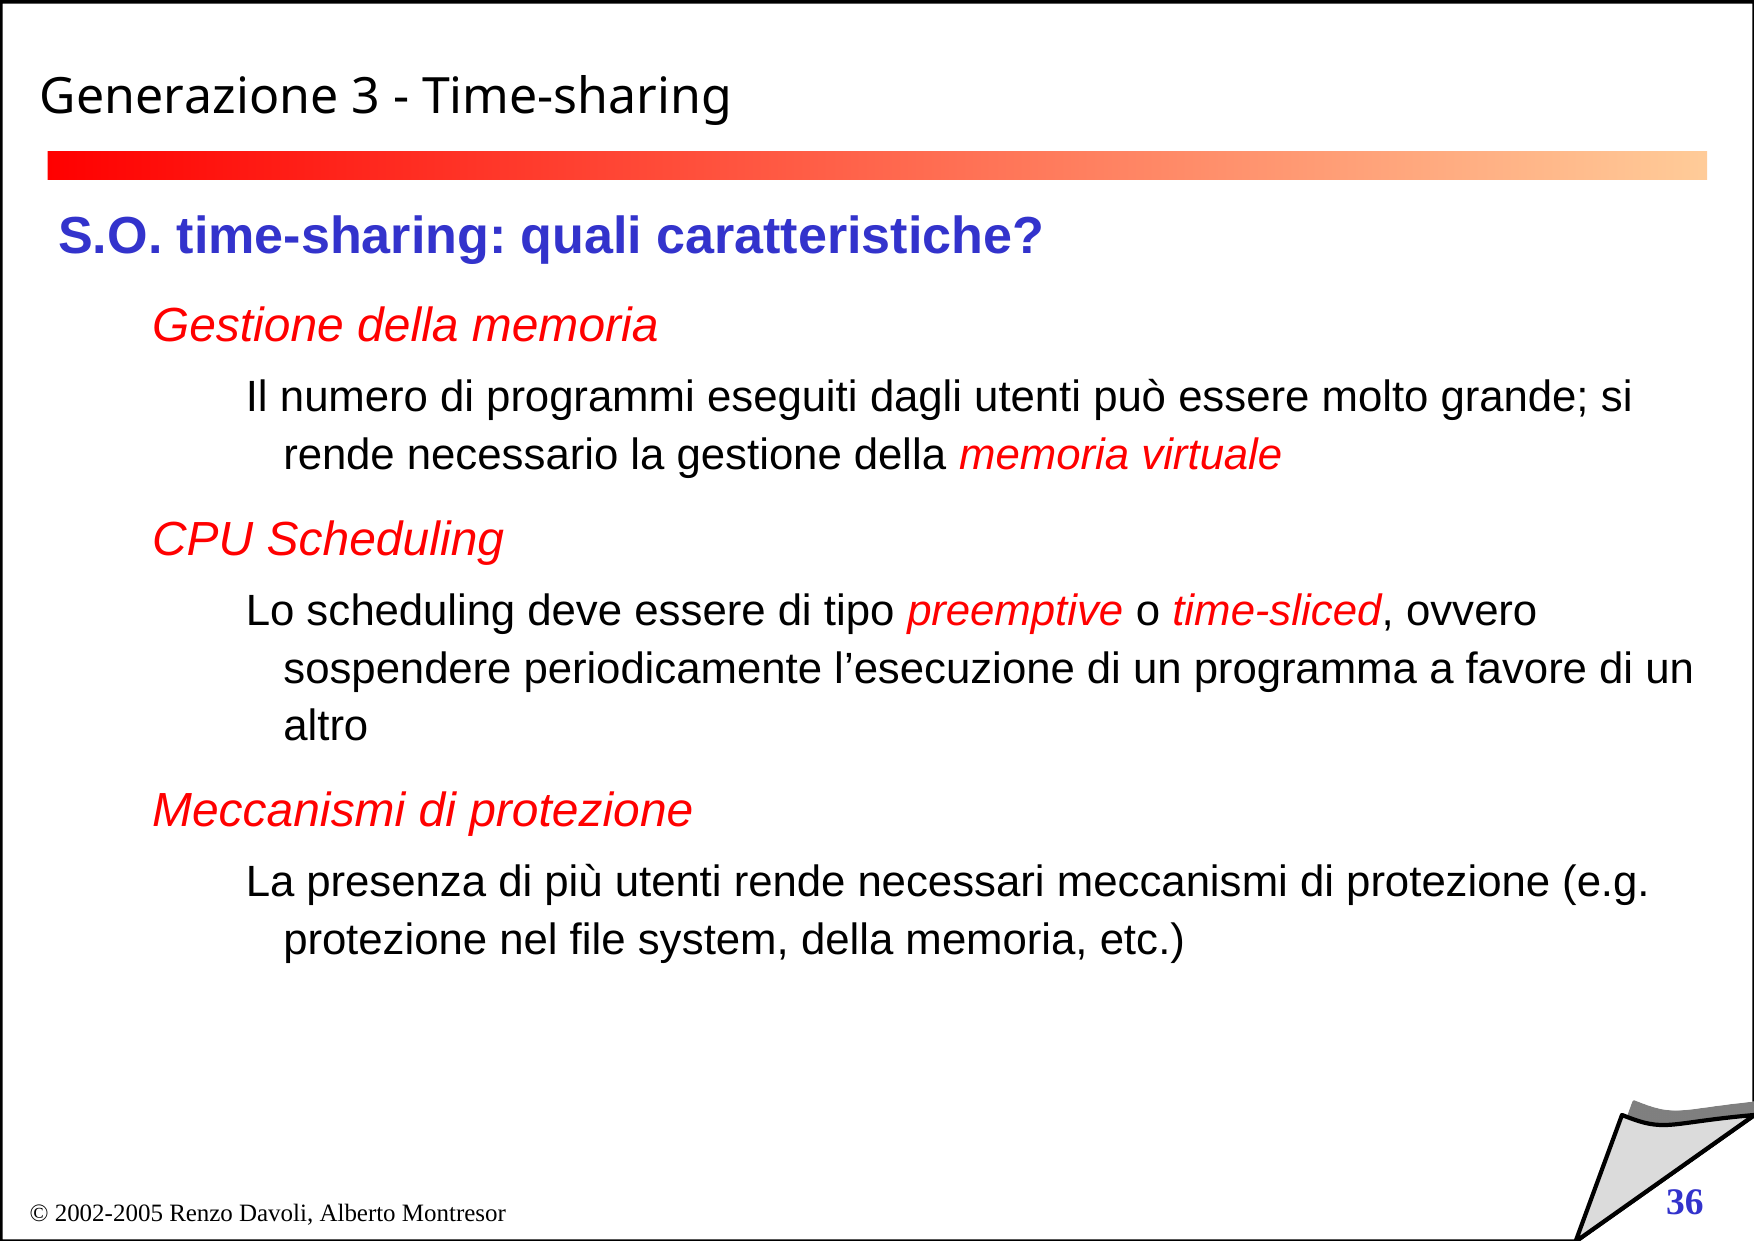

# Generazione 3 - Time-sharing
S.O. time-sharing: quali caratteristiche?
Gestione della memoria
Il numero di programmi eseguiti dagli utenti può essere molto grande; si rende necessario la gestione della memoria virtuale
CPU Scheduling
Lo scheduling deve essere di tipo preemptive o time-sliced, ovvero sospendere periodicamente l’esecuzione di un programma a favore di un altro
Meccanismi di protezione
La presenza di più utenti rende necessari meccanismi di protezione (e.g. protezione nel file system, della memoria, etc.)